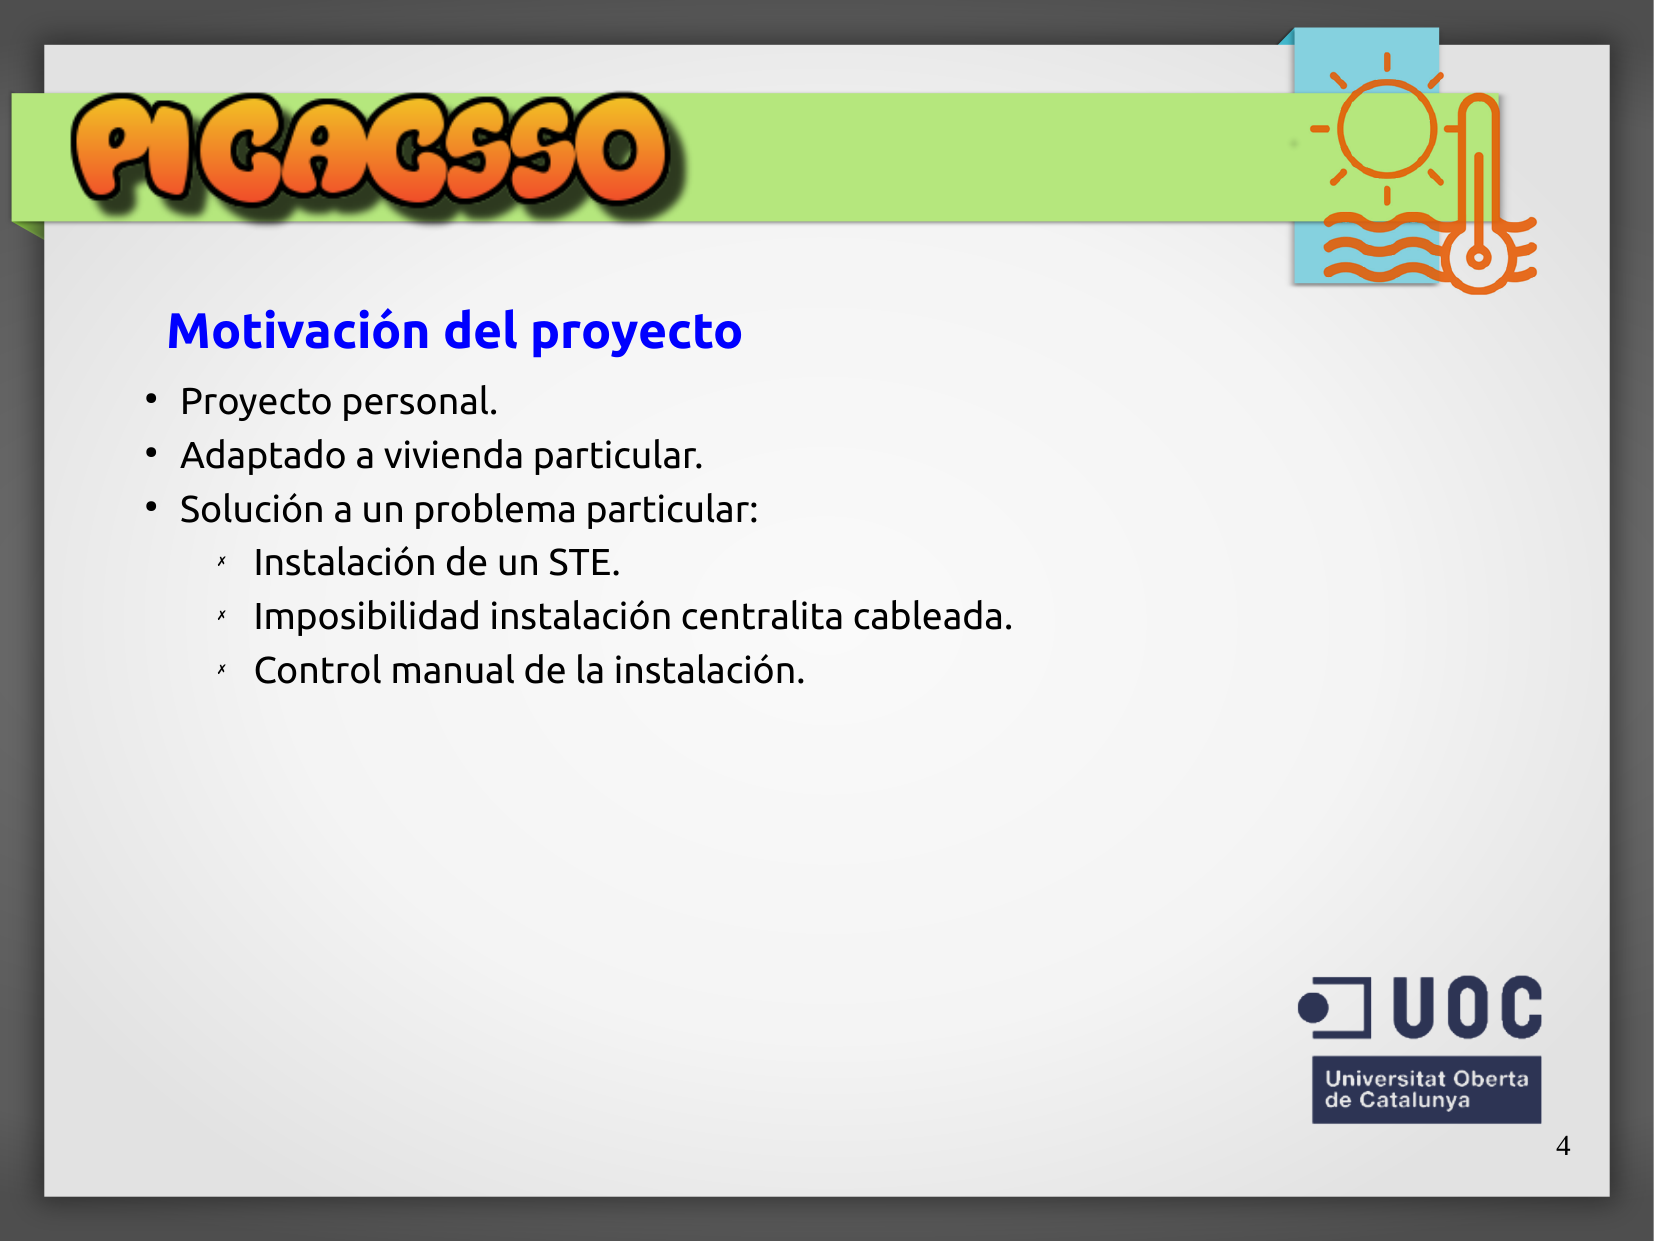

Motivación del proyecto
Proyecto personal.
Adaptado a vivienda particular.
Solución a un problema particular:
Instalación de un STE.
Imposibilidad instalación centralita cableada.
Control manual de la instalación.
4